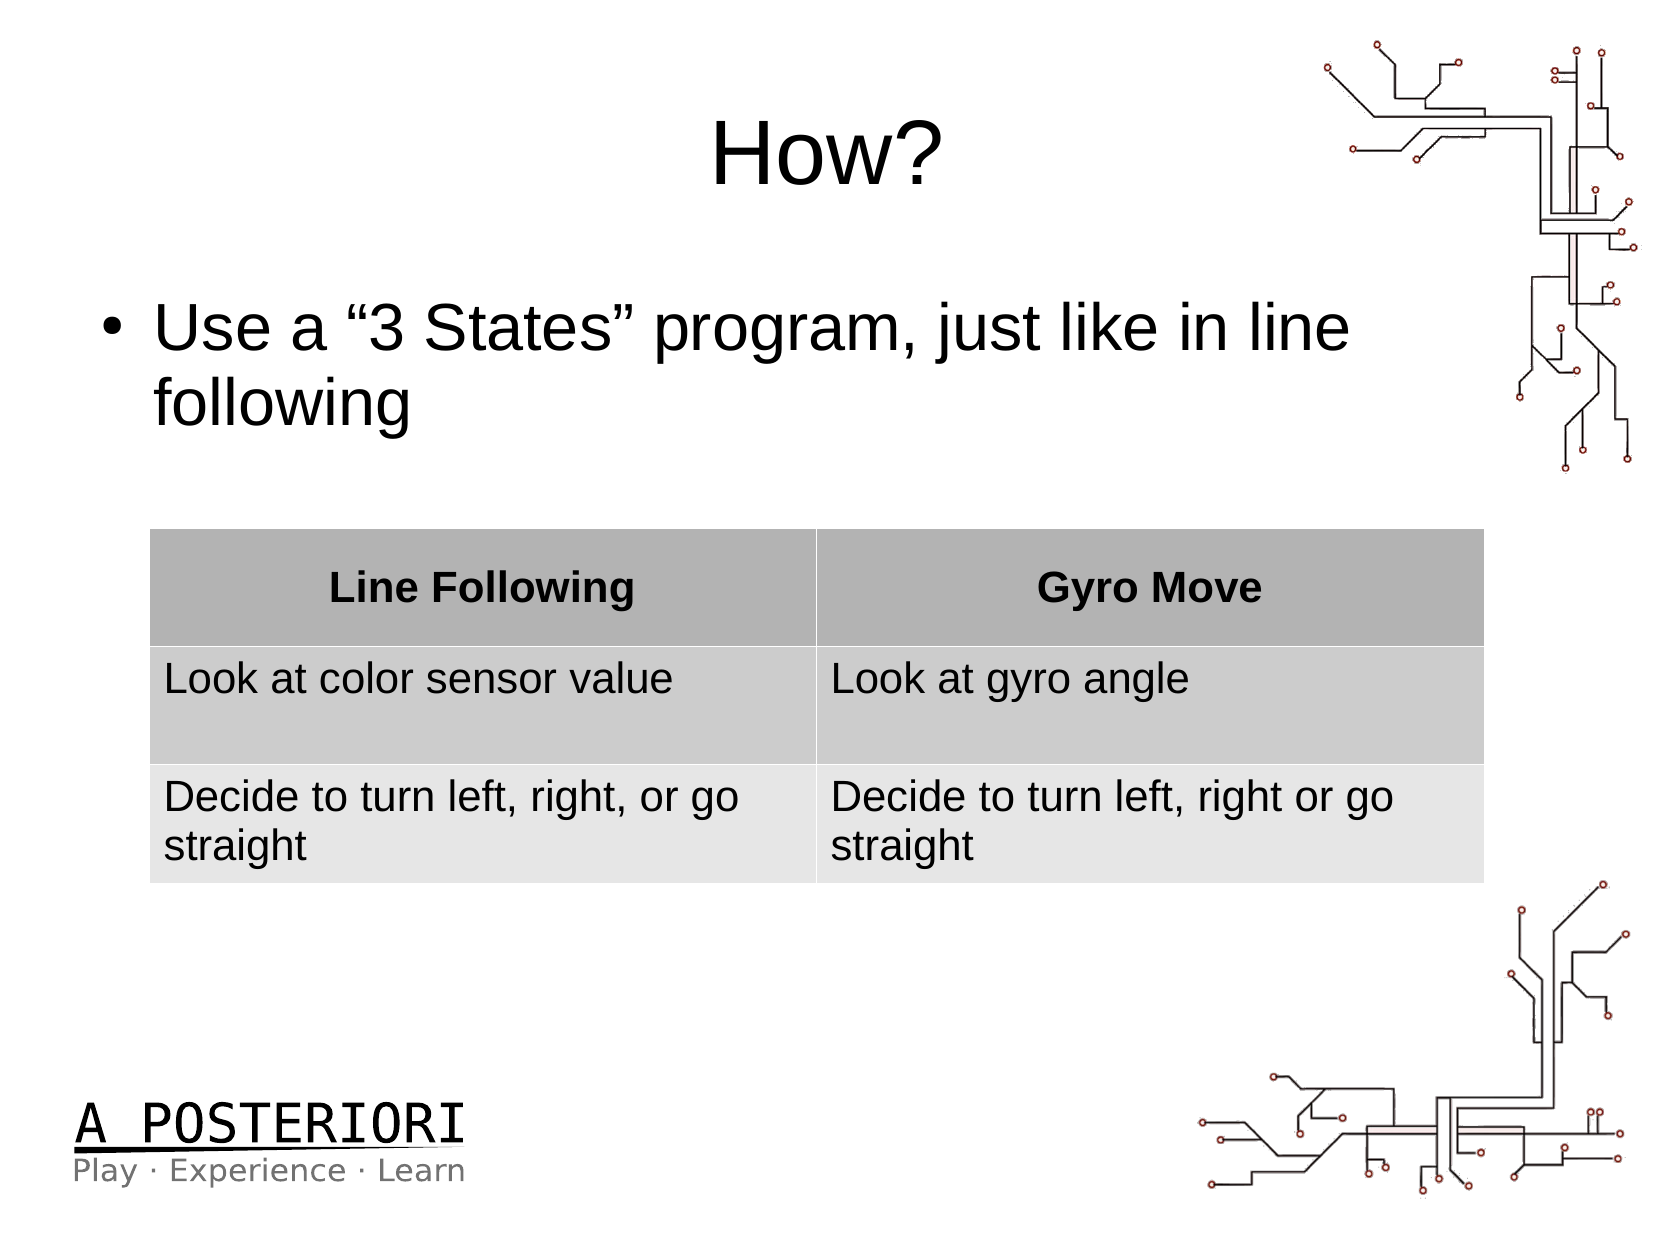

# How?
Use a “3 States” program, just like in line following
| Line Following | Gyro Move |
| --- | --- |
| Look at color sensor value | Look at gyro angle |
| Decide to turn left, right, or go straight | Decide to turn left, right or go straight |